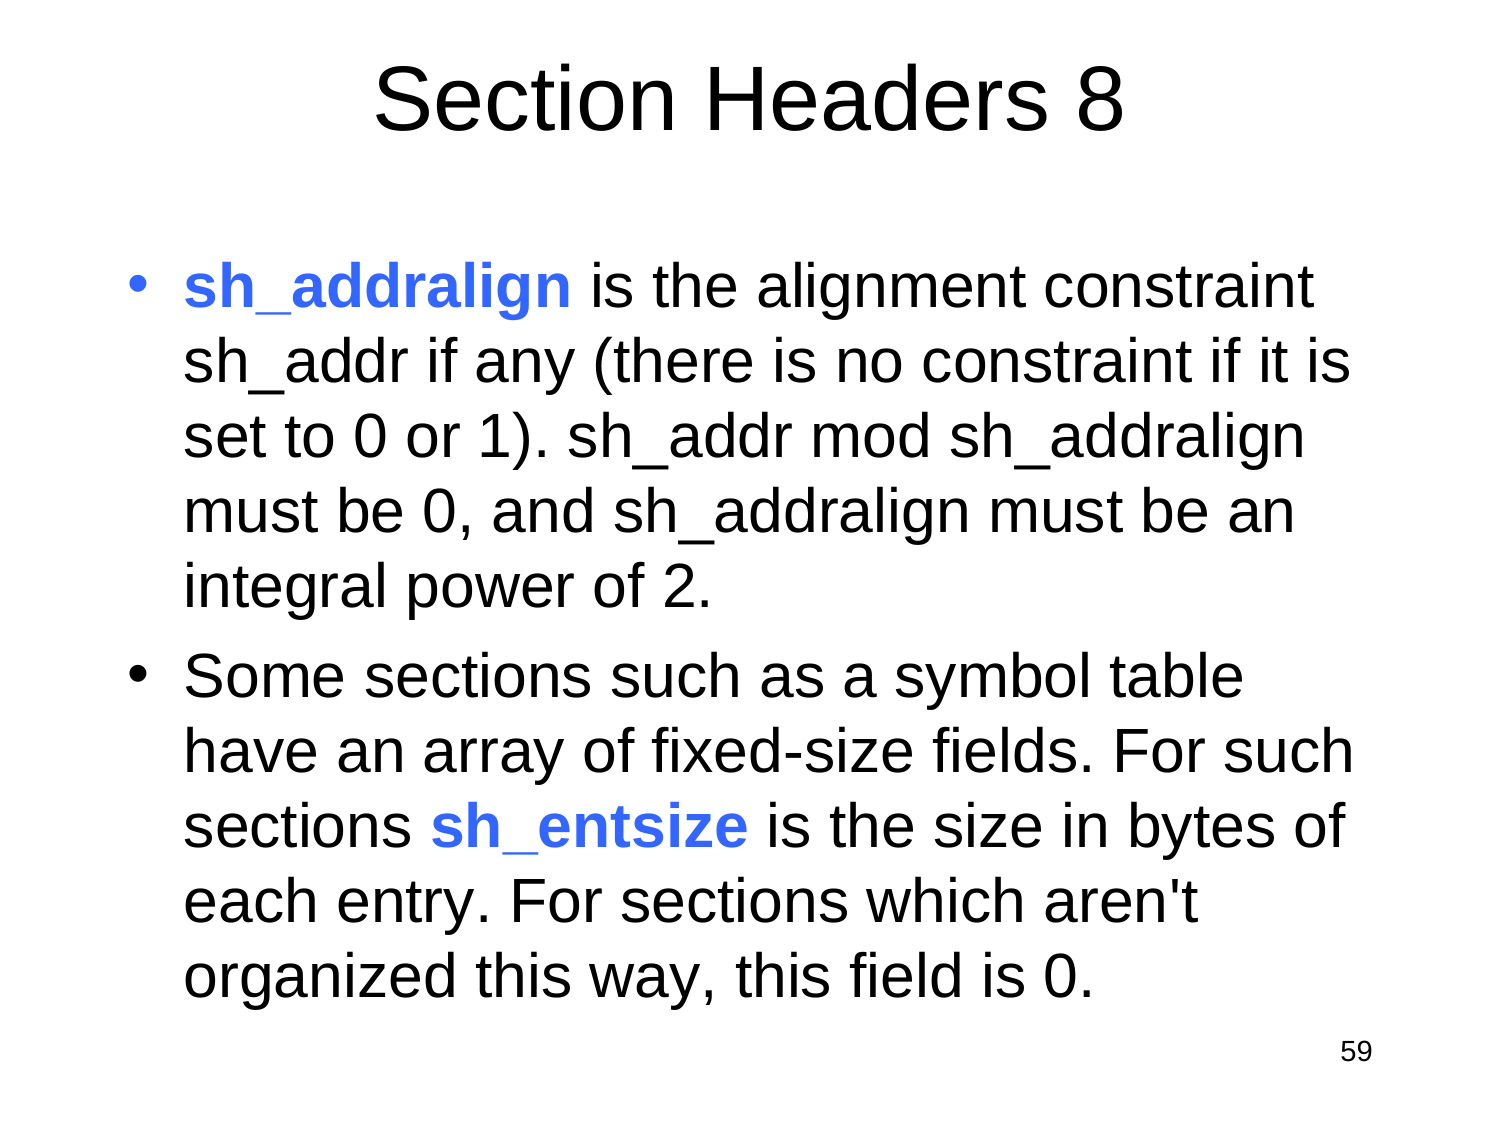

# Section Headers 8
sh_addralign is the alignment constraint sh_addr if any (there is no constraint if it is set to 0 or 1). sh_addr mod sh_addralign must be 0, and sh_addralign must be an integral power of 2.
Some sections such as a symbol table have an array of fixed-size fields. For such sections sh_entsize is the size in bytes of each entry. For sections which aren't organized this way, this field is 0.